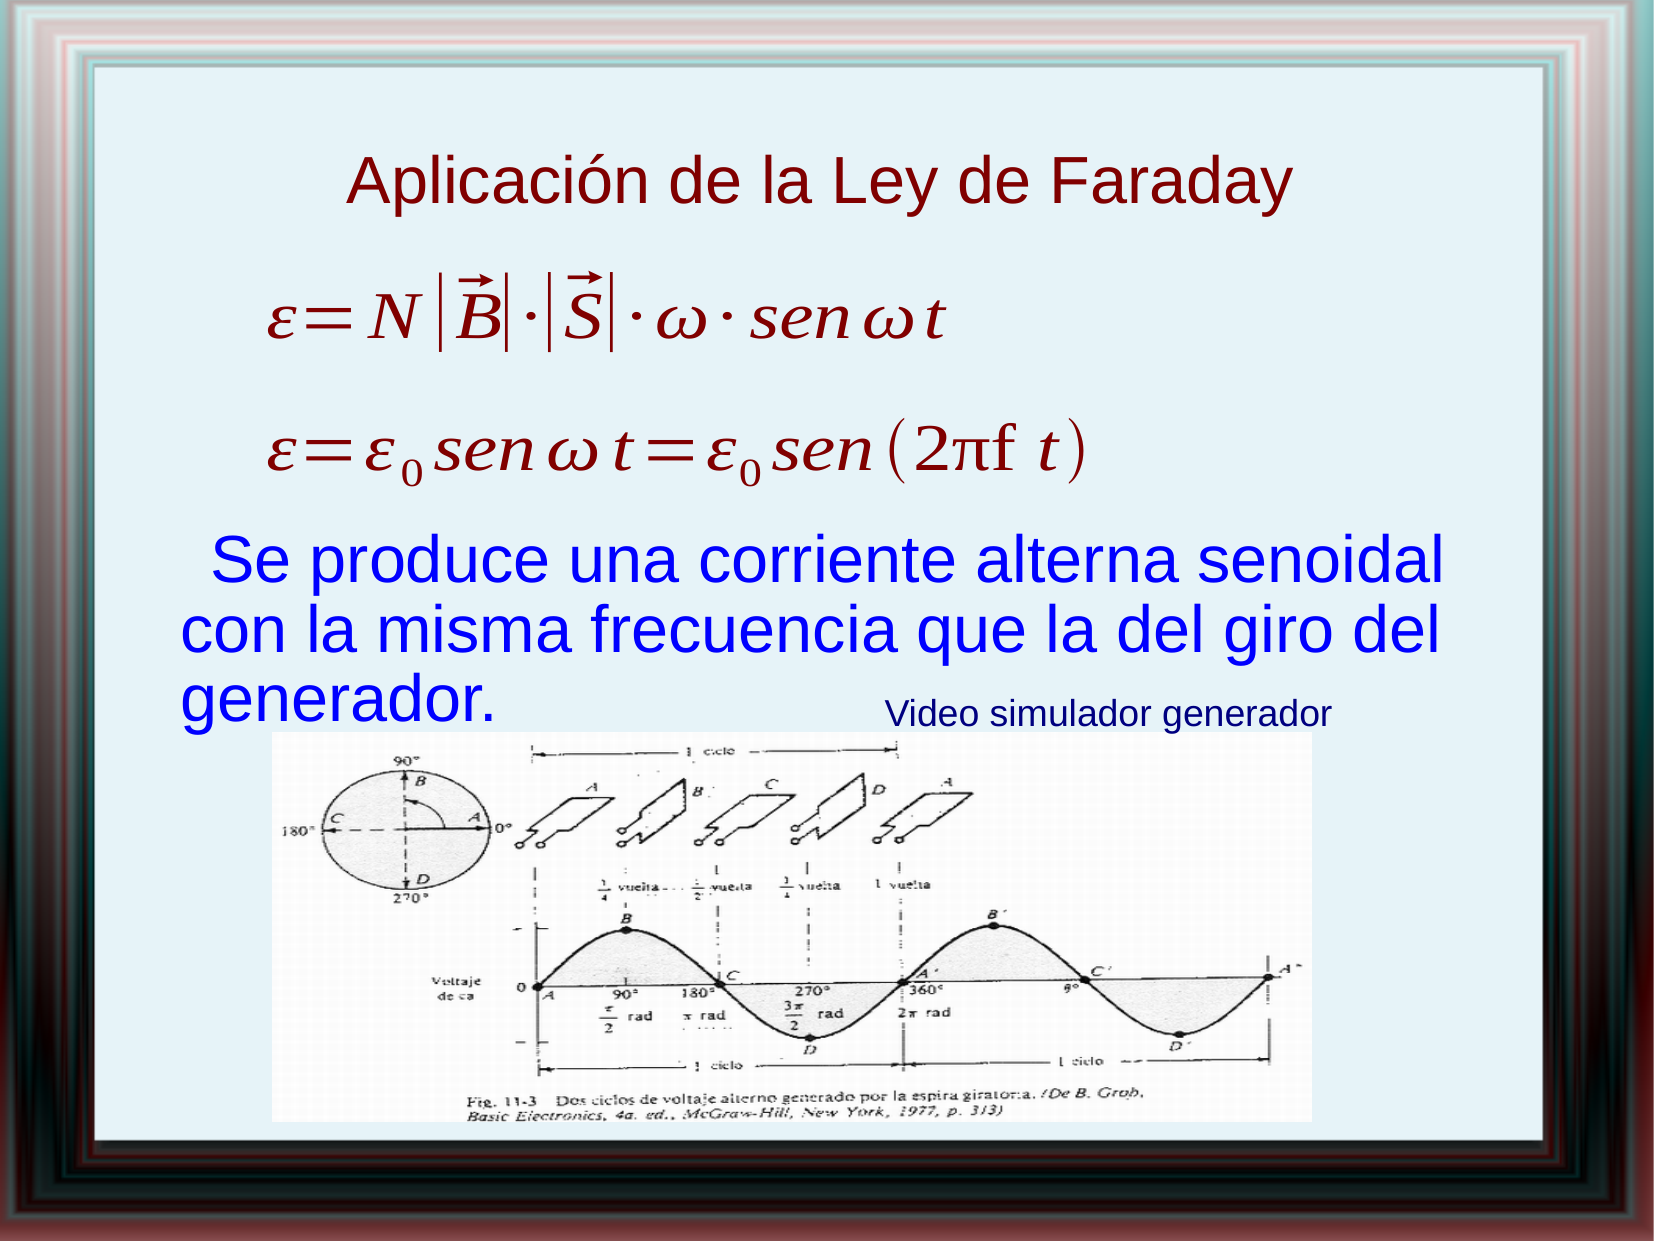

Aplicación de la Ley de Faraday
Se produce una corriente alterna senoidal con la misma frecuencia que la del giro del generador.
Video simulador generador